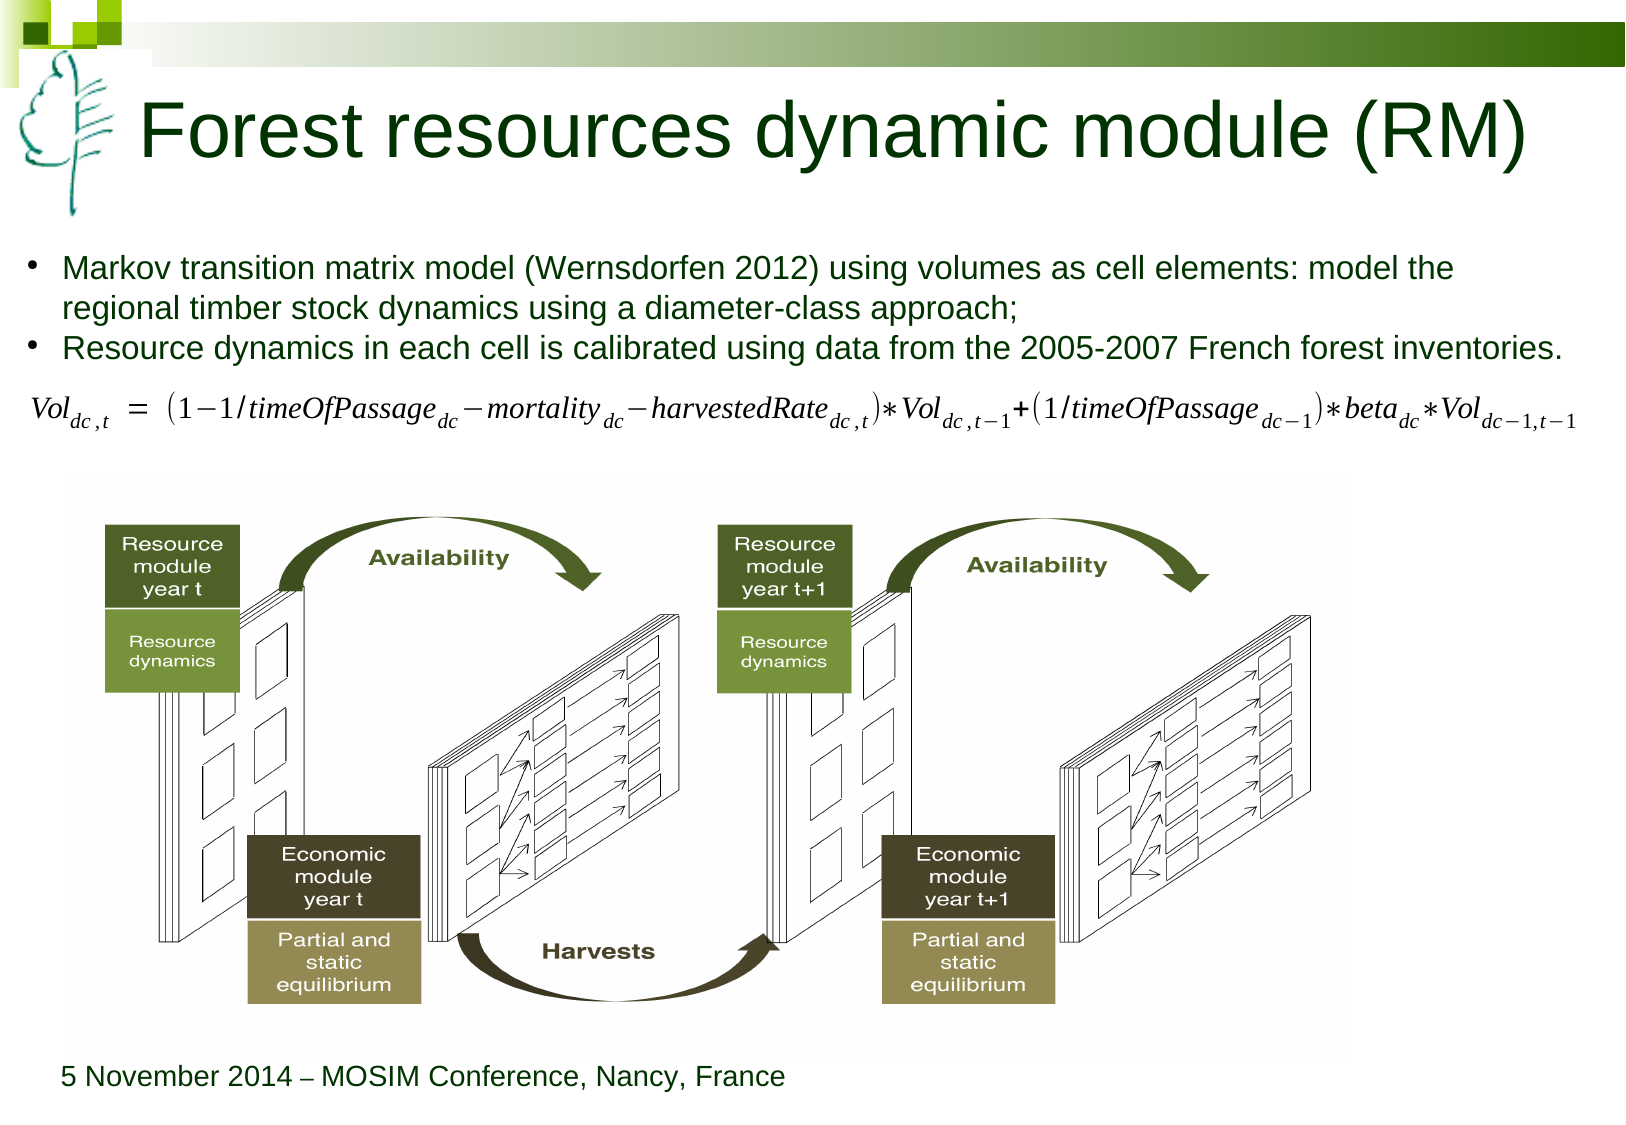

# Forest resources dynamic module (RM)
Markov transition matrix model (Wernsdorfen 2012) using volumes as cell elements: model the regional timber stock dynamics using a diameter-class approach;
Resource dynamics in each cell is calibrated using data from the 2005-2007 French forest inventories.